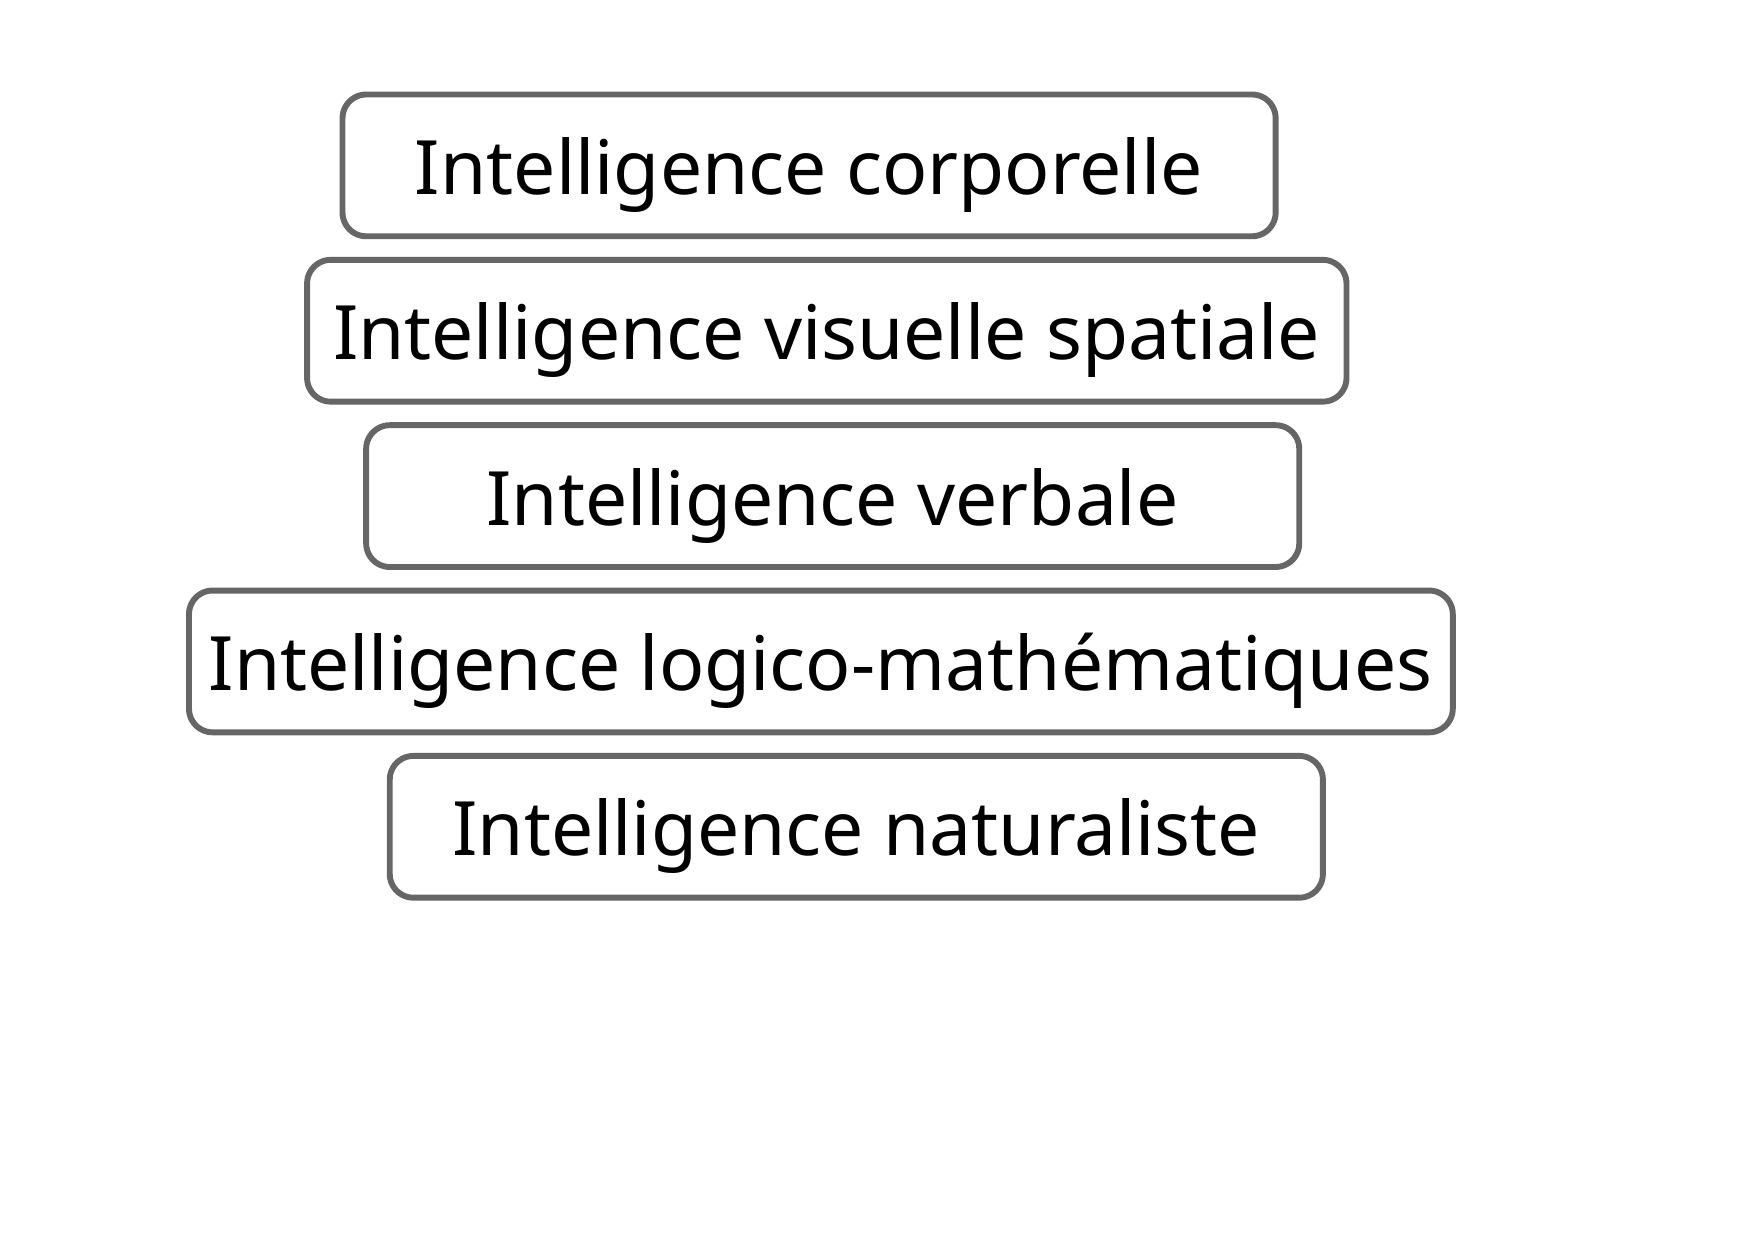

Intelligence corporelle
Intelligence visuelle spatiale
Intelligence verbale
Intelligence logico-mathématiques
Intelligence naturaliste